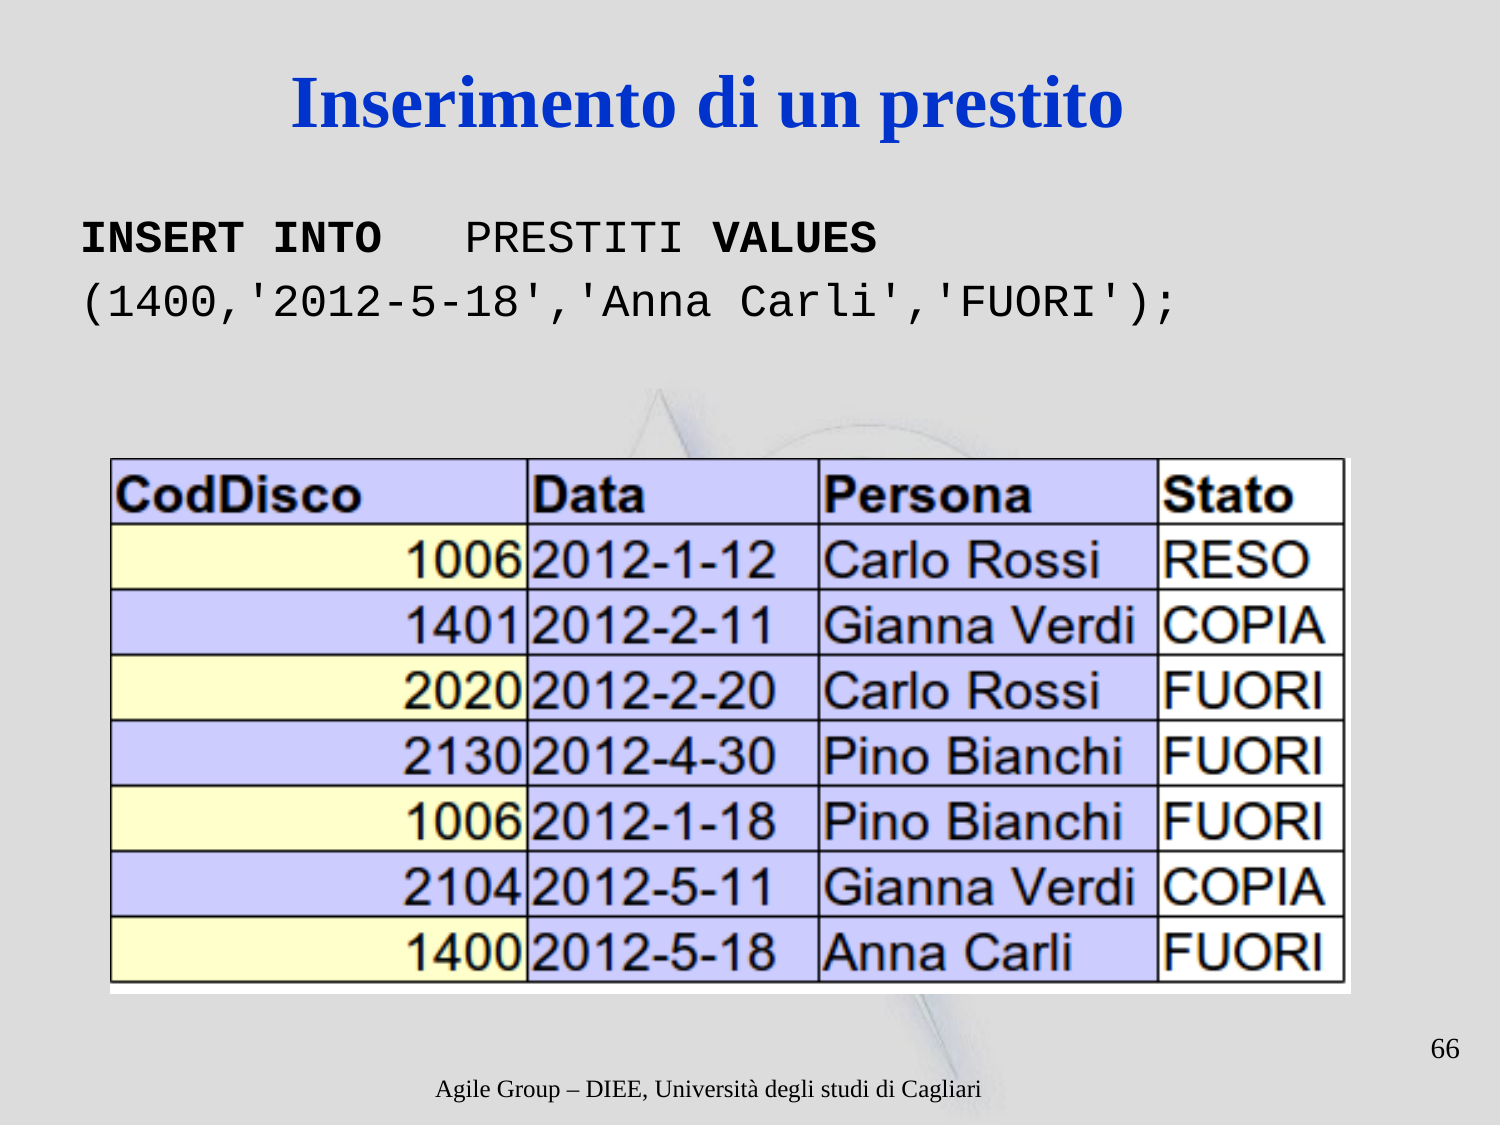

# Inserimento di un prestito
INSERT INTO PRESTITI VALUES
(1400,'2012-5-18','Anna Carli','FUORI');
66